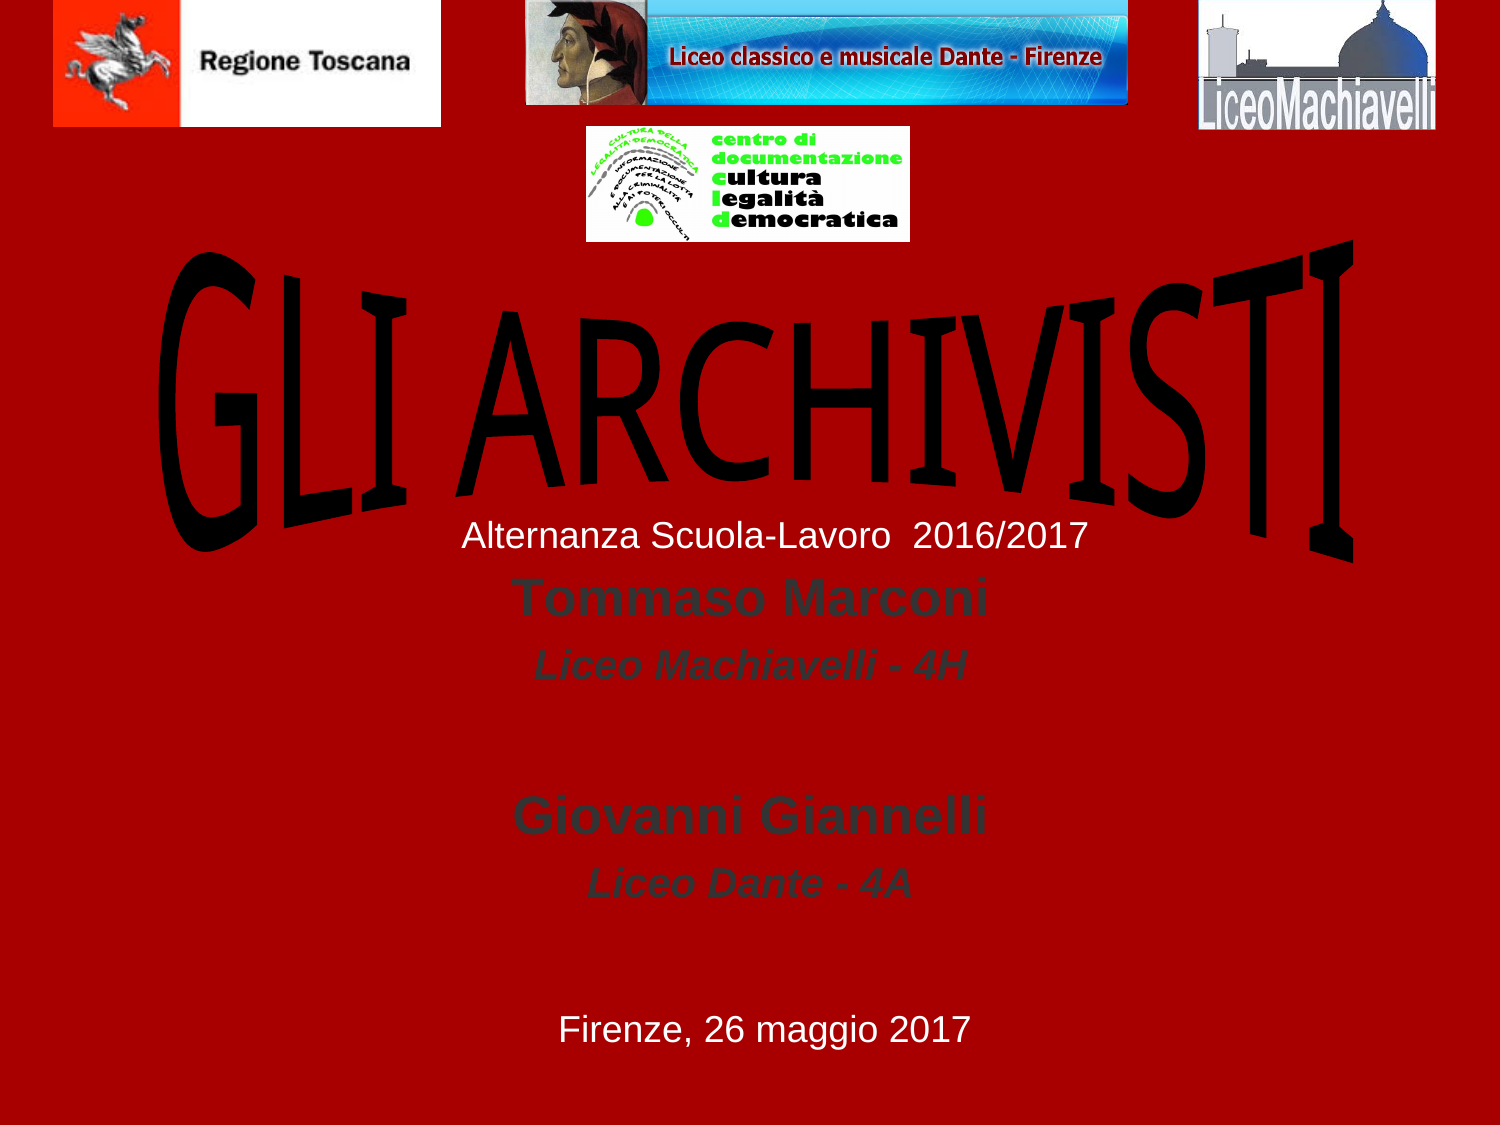

GLI ARCHIVISTI
Alternanza Scuola-Lavoro 2016/2017
# Tommaso Marconi
Liceo Machiavelli - 4H
Giovanni Giannelli
Liceo Dante - 4A
Firenze, 26 maggio 2017